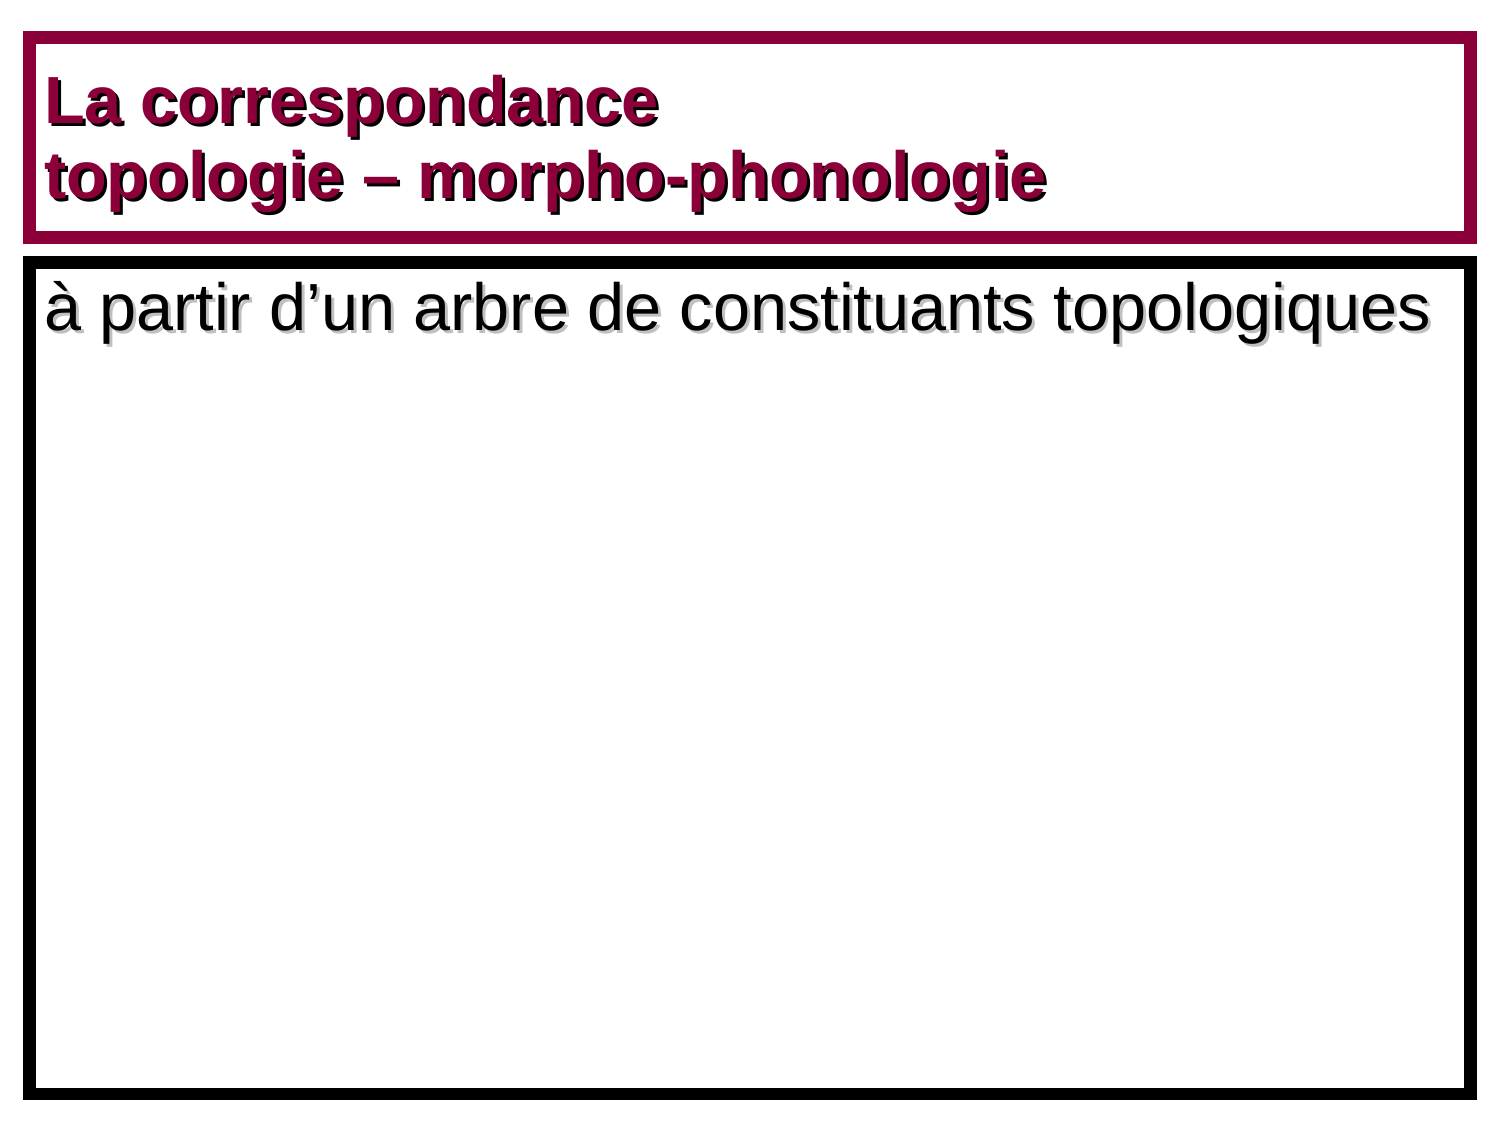

# La correspondance topologie – morpho-phonologie
à partir d’un arbre de constituants topologiques